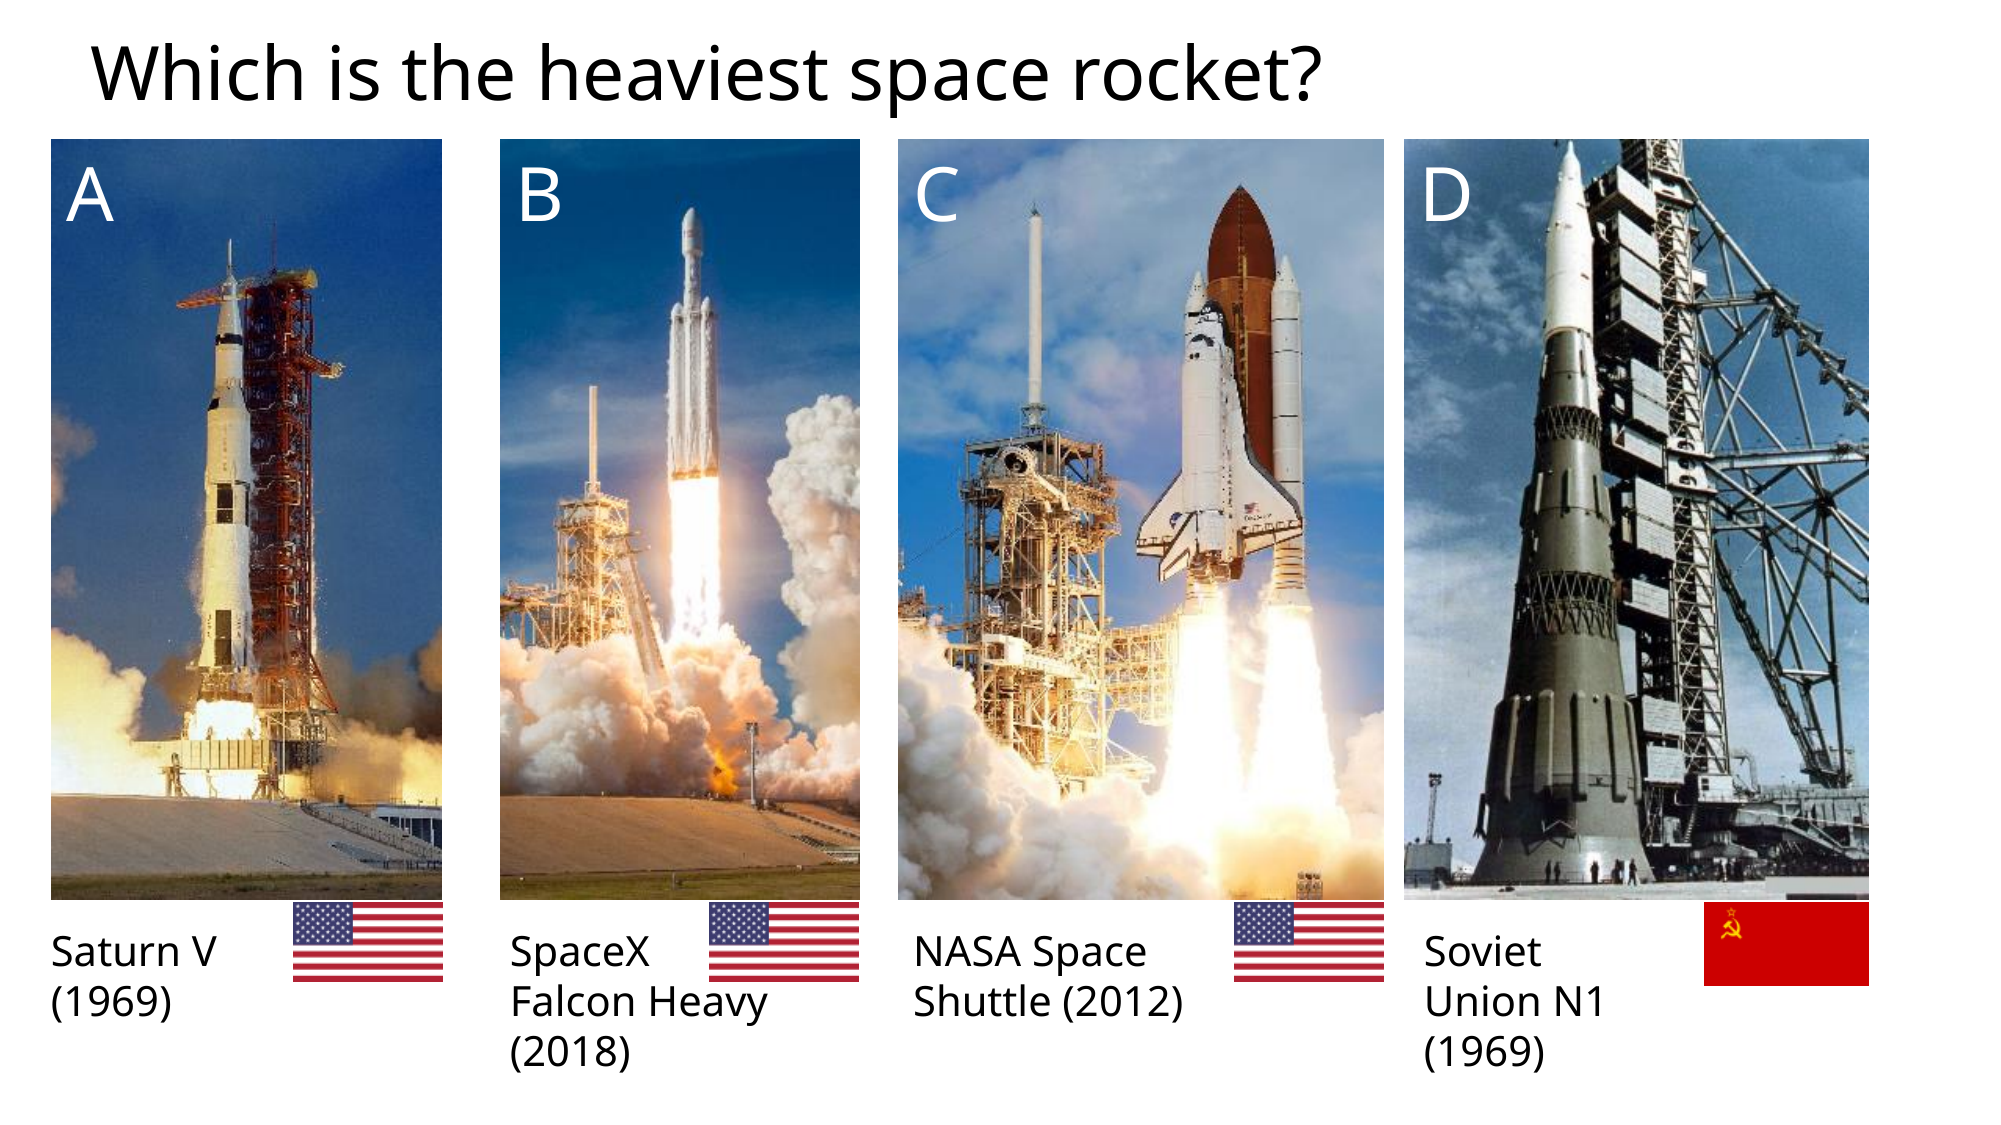

Which is the heaviest space rocket?
A
B
C
D
Saturn V
(1969)
SpaceX
Falcon Heavy (2018)
NASA Space Shuttle (2012)
Soviet Union N1
(1969)